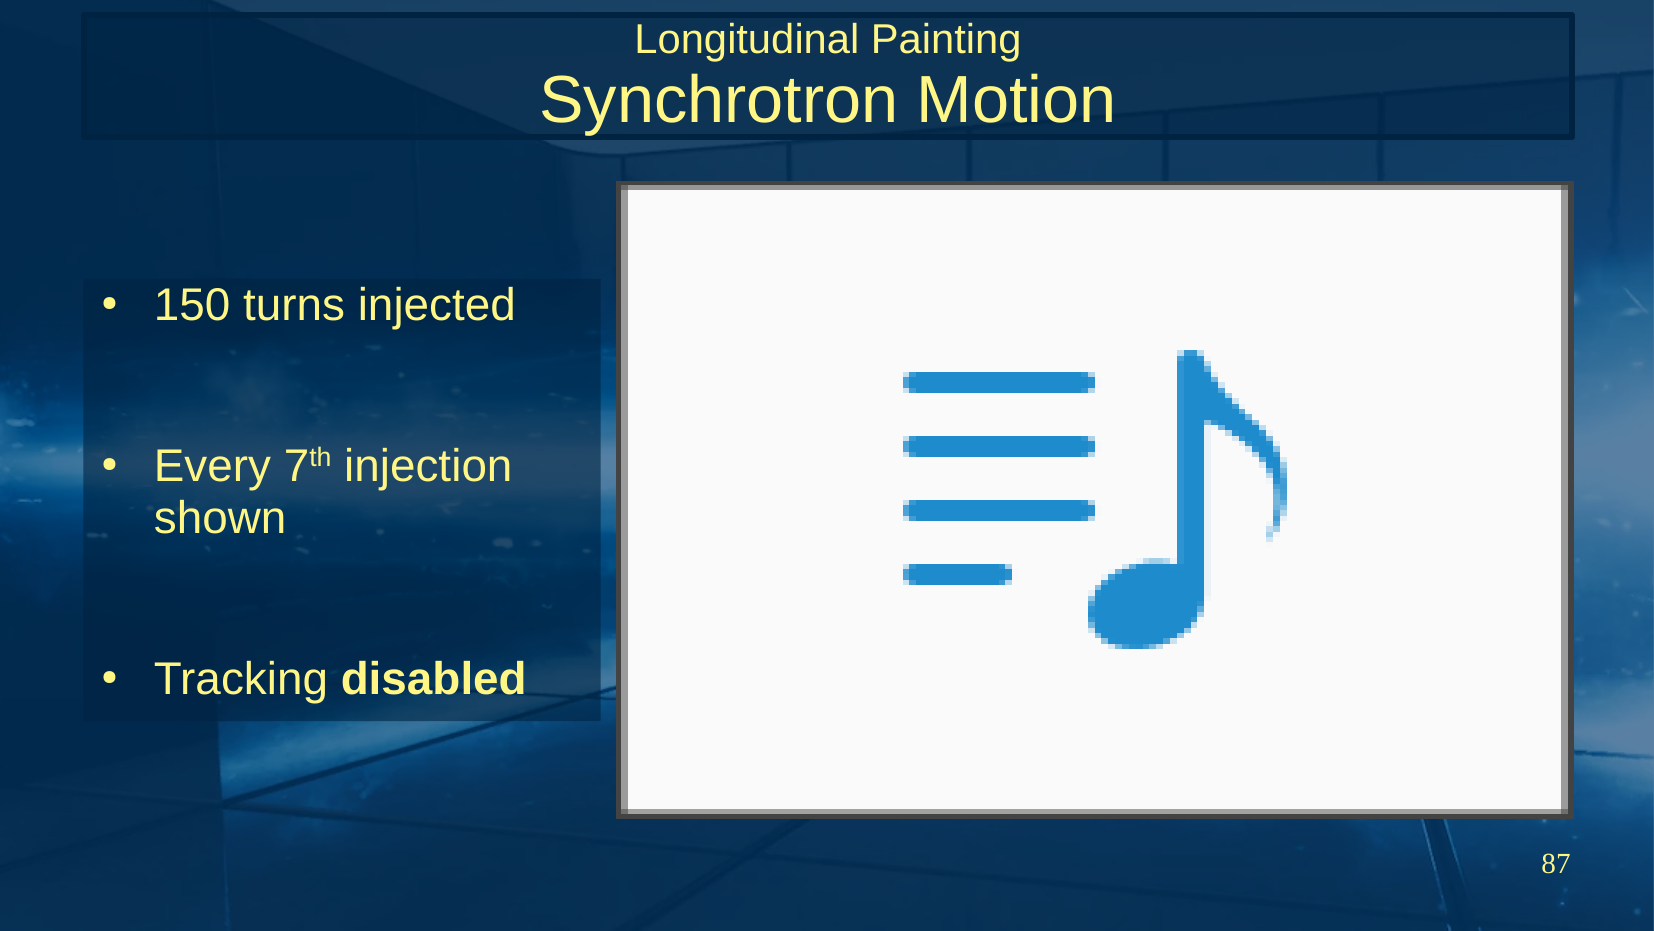

Longitudinal Painting
Synchrotron Motion
# 150 turns injected
Every 7th injection shown
Tracking disabled
87